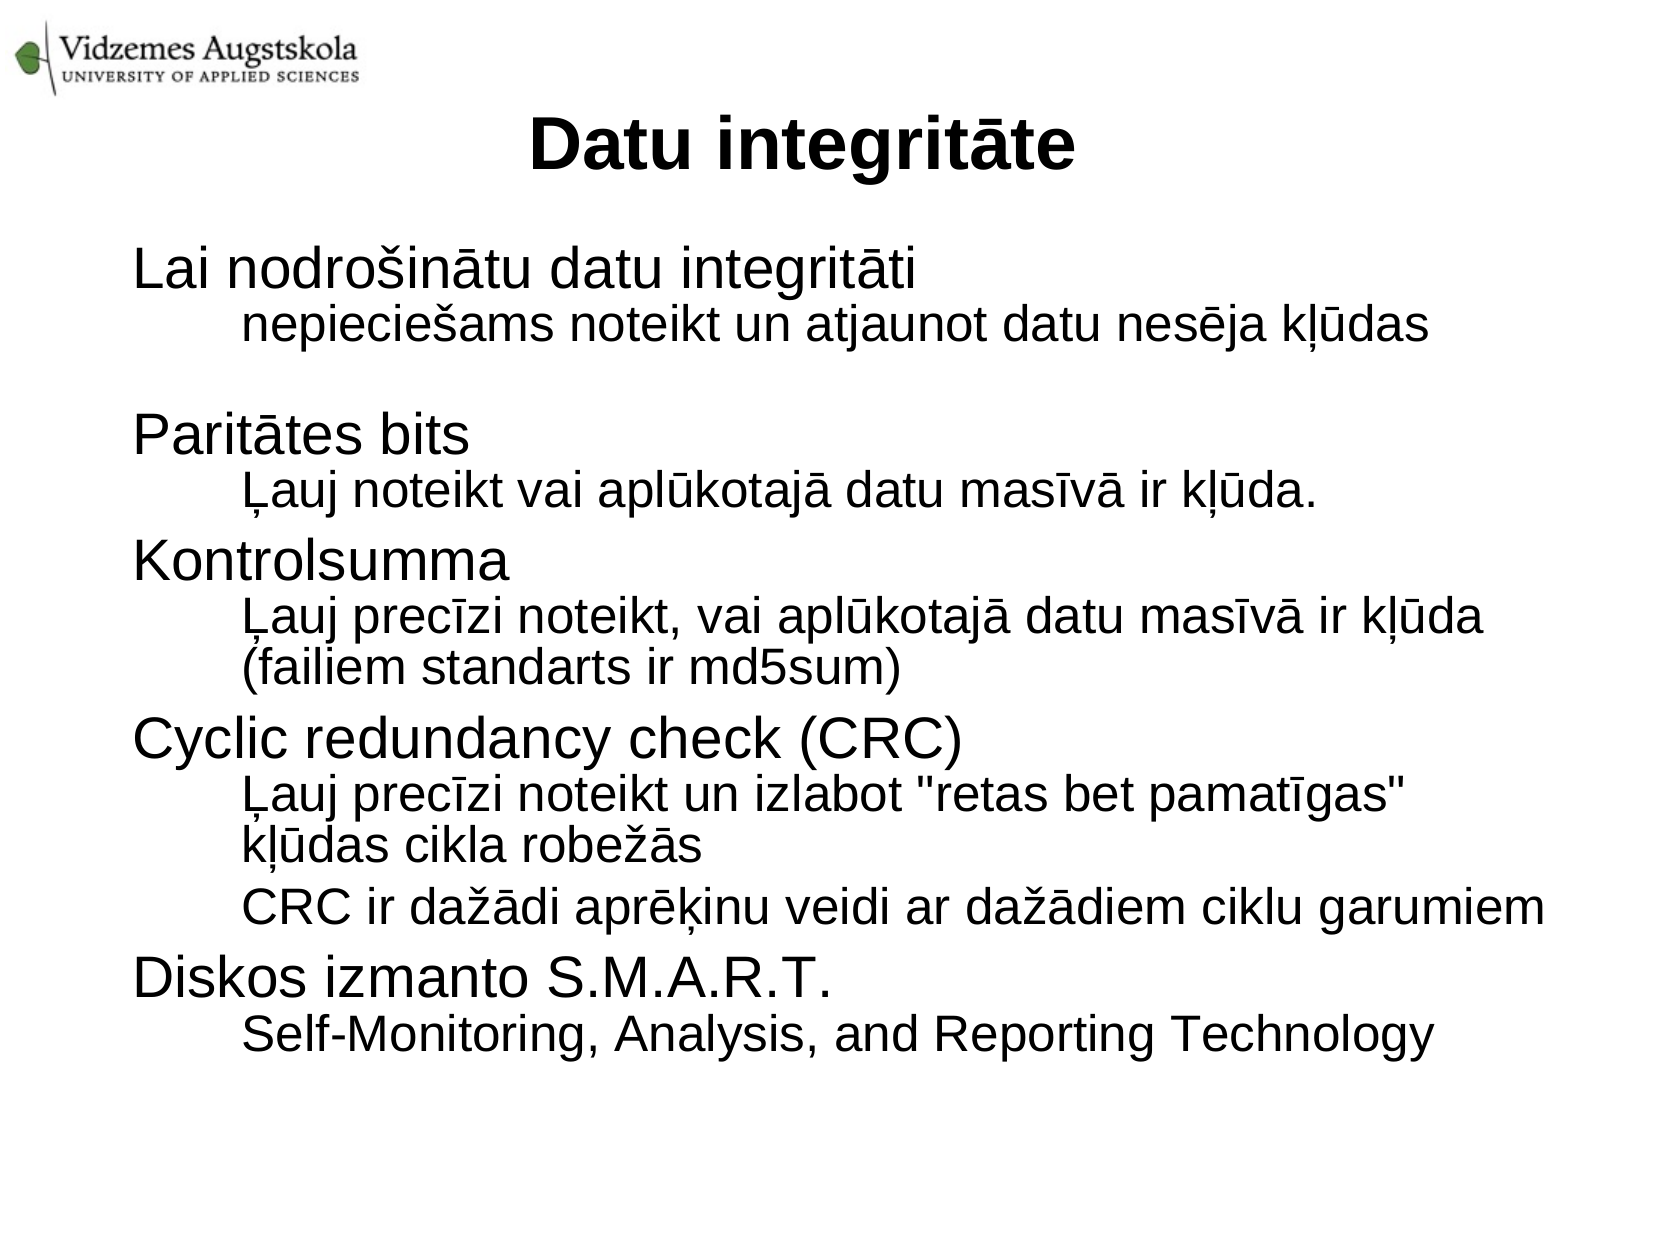

# Datu integritāte
Lai nodrošinātu datu integritāti
nepieciešams noteikt un atjaunot datu nesēja kļūdas
Paritātes bits
Ļauj noteikt vai aplūkotajā datu masīvā ir kļūda.
Kontrolsumma
Ļauj precīzi noteikt, vai aplūkotajā datu masīvā ir kļūda (failiem standarts ir md5sum)
Cyclic redundancy check (CRC)
Ļauj precīzi noteikt un izlabot "retas bet pamatīgas" kļūdas cikla robežās
CRC ir dažādi aprēķinu veidi ar dažādiem ciklu garumiem
Diskos izmanto S.M.A.R.T.
Self-Monitoring, Analysis, and Reporting Technology